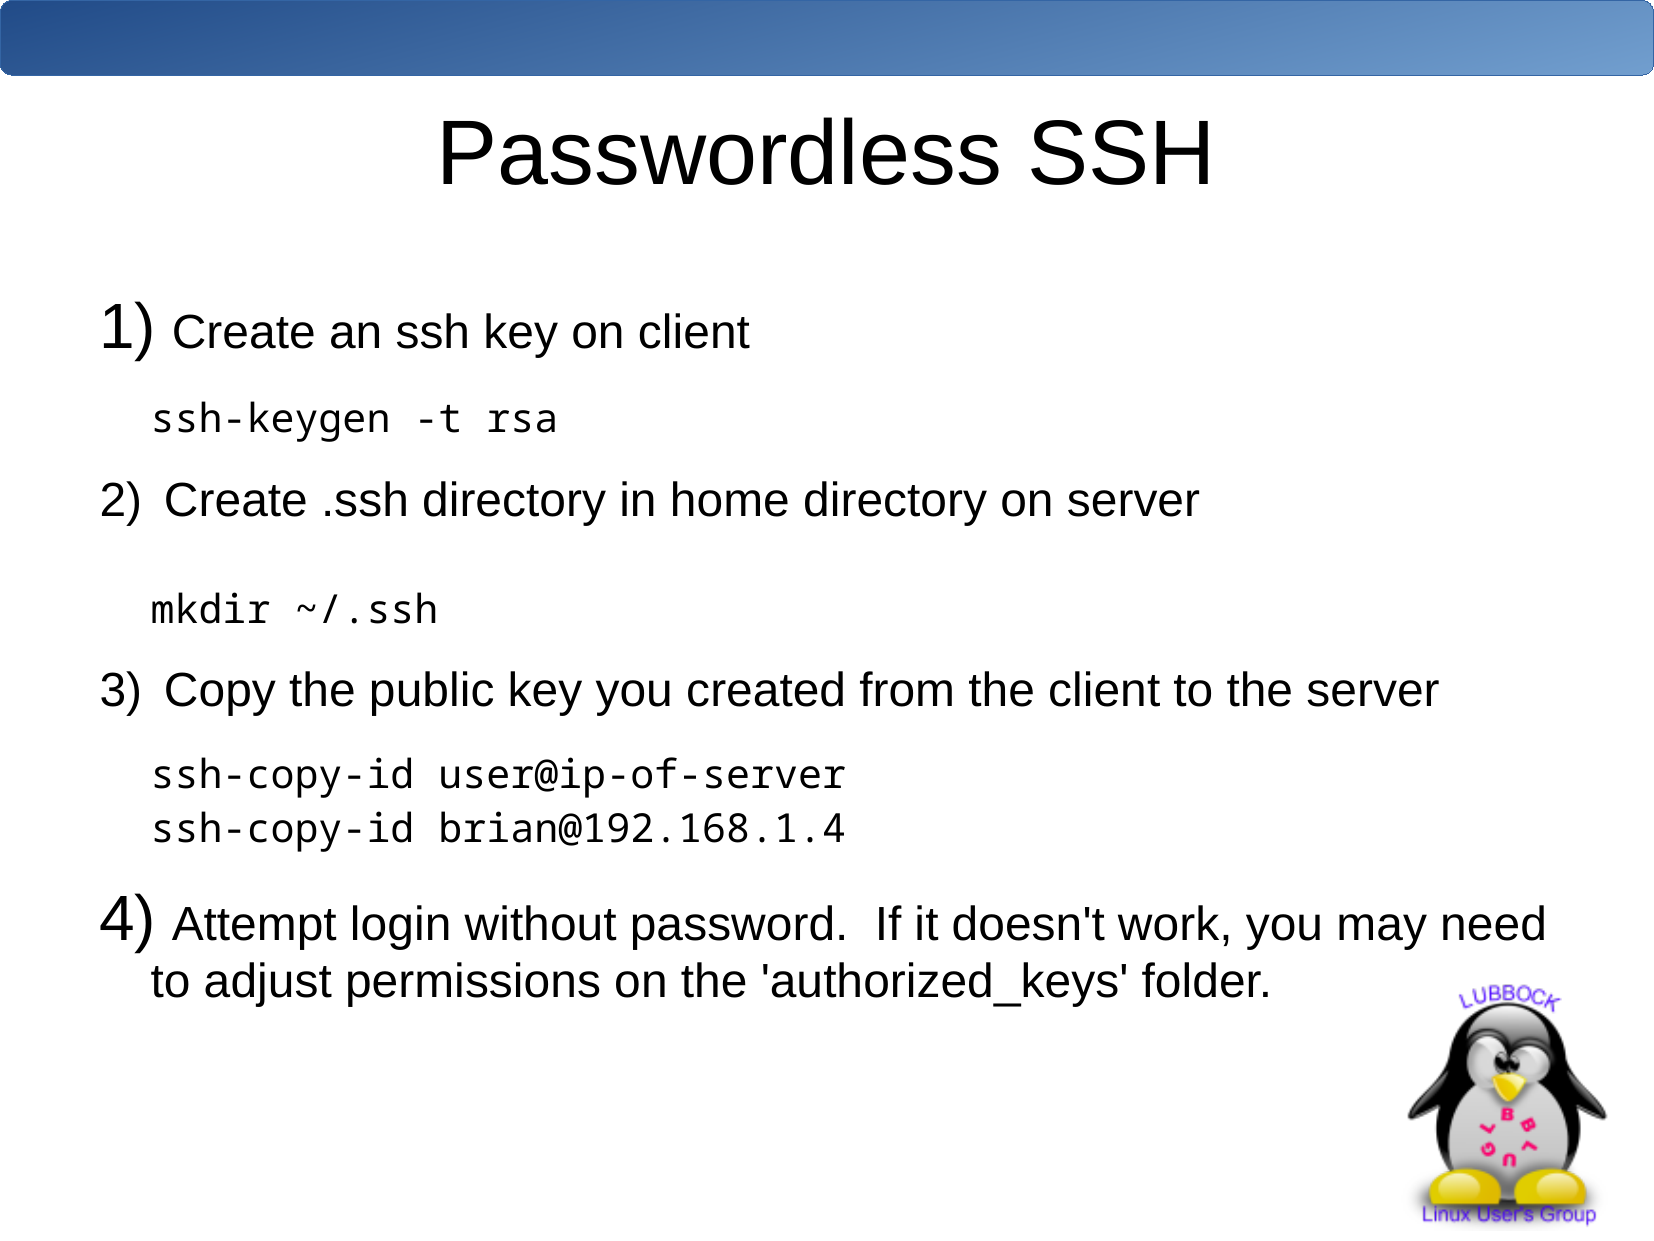

# Passwordless SSH
 Create an ssh key on client
ssh-keygen -t rsa
 Create .ssh directory in home directory on server
mkdir ~/.ssh
 Copy the public key you created from the client to the server
ssh-copy-id user@ip-of-server
ssh-copy-id brian@192.168.1.4
 Attempt login without password. If it doesn't work, you may need to adjust permissions on the 'authorized_keys' folder.